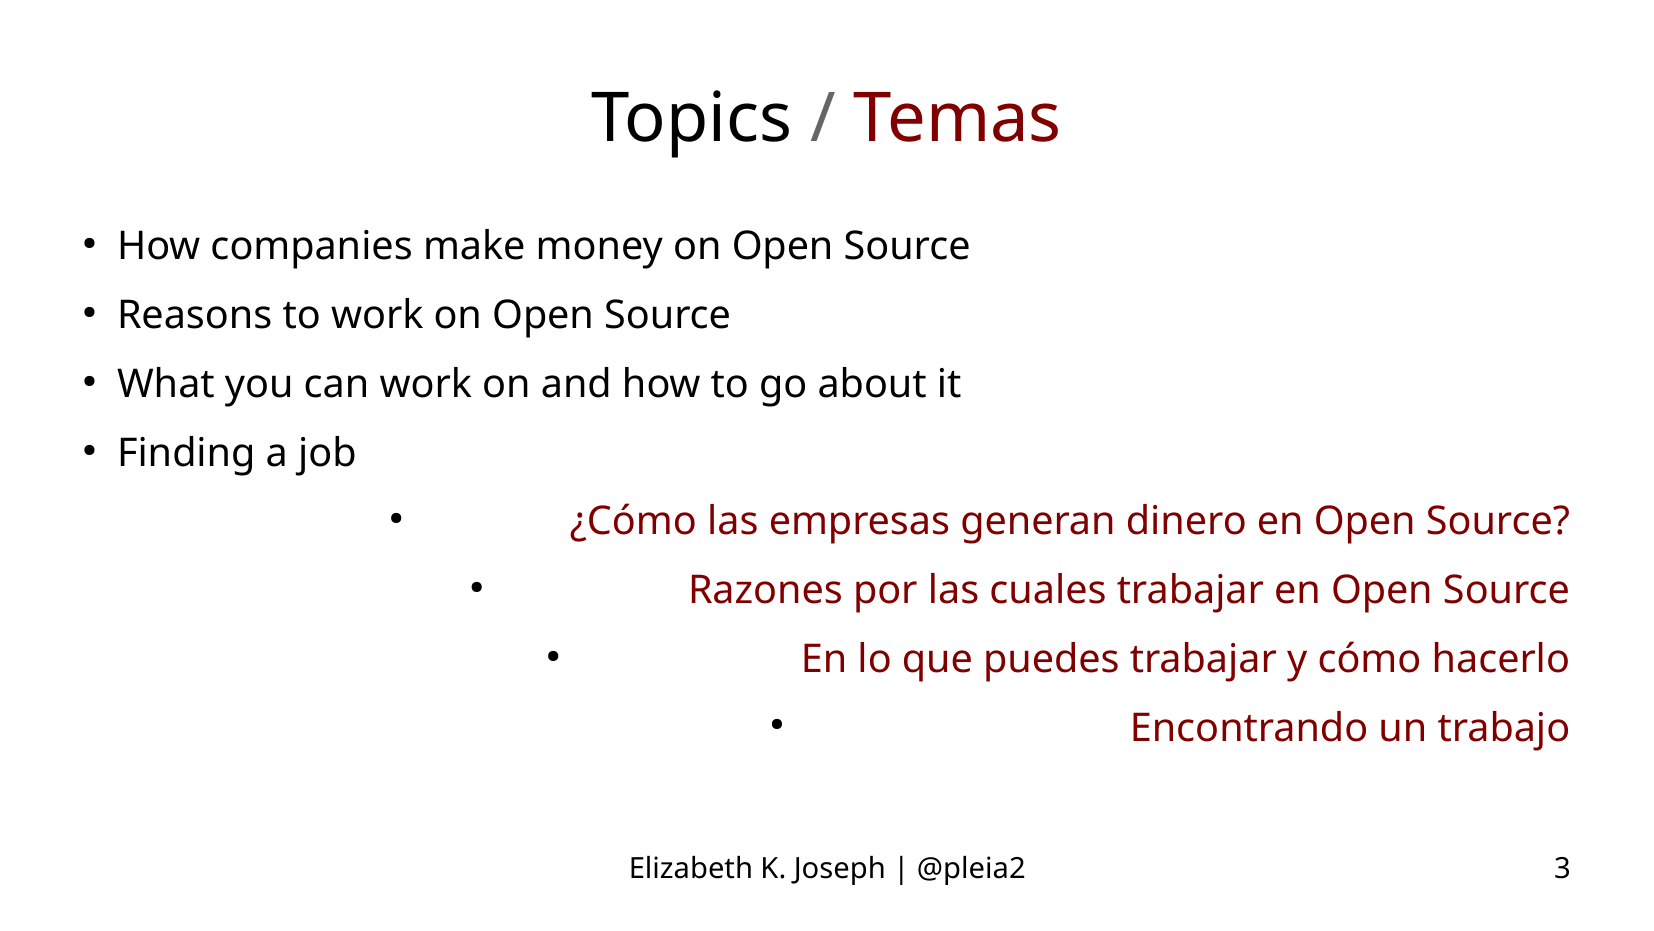

# Topics / Temas
 How companies make money on Open Source
 Reasons to work on Open Source
 What you can work on and how to go about it
 Finding a job
¿Cómo las empresas generan dinero en Open Source?
Razones por las cuales trabajar en Open Source
En lo que puedes trabajar y cómo hacerlo
Encontrando un trabajo
Elizabeth K. Joseph | @pleia2
3